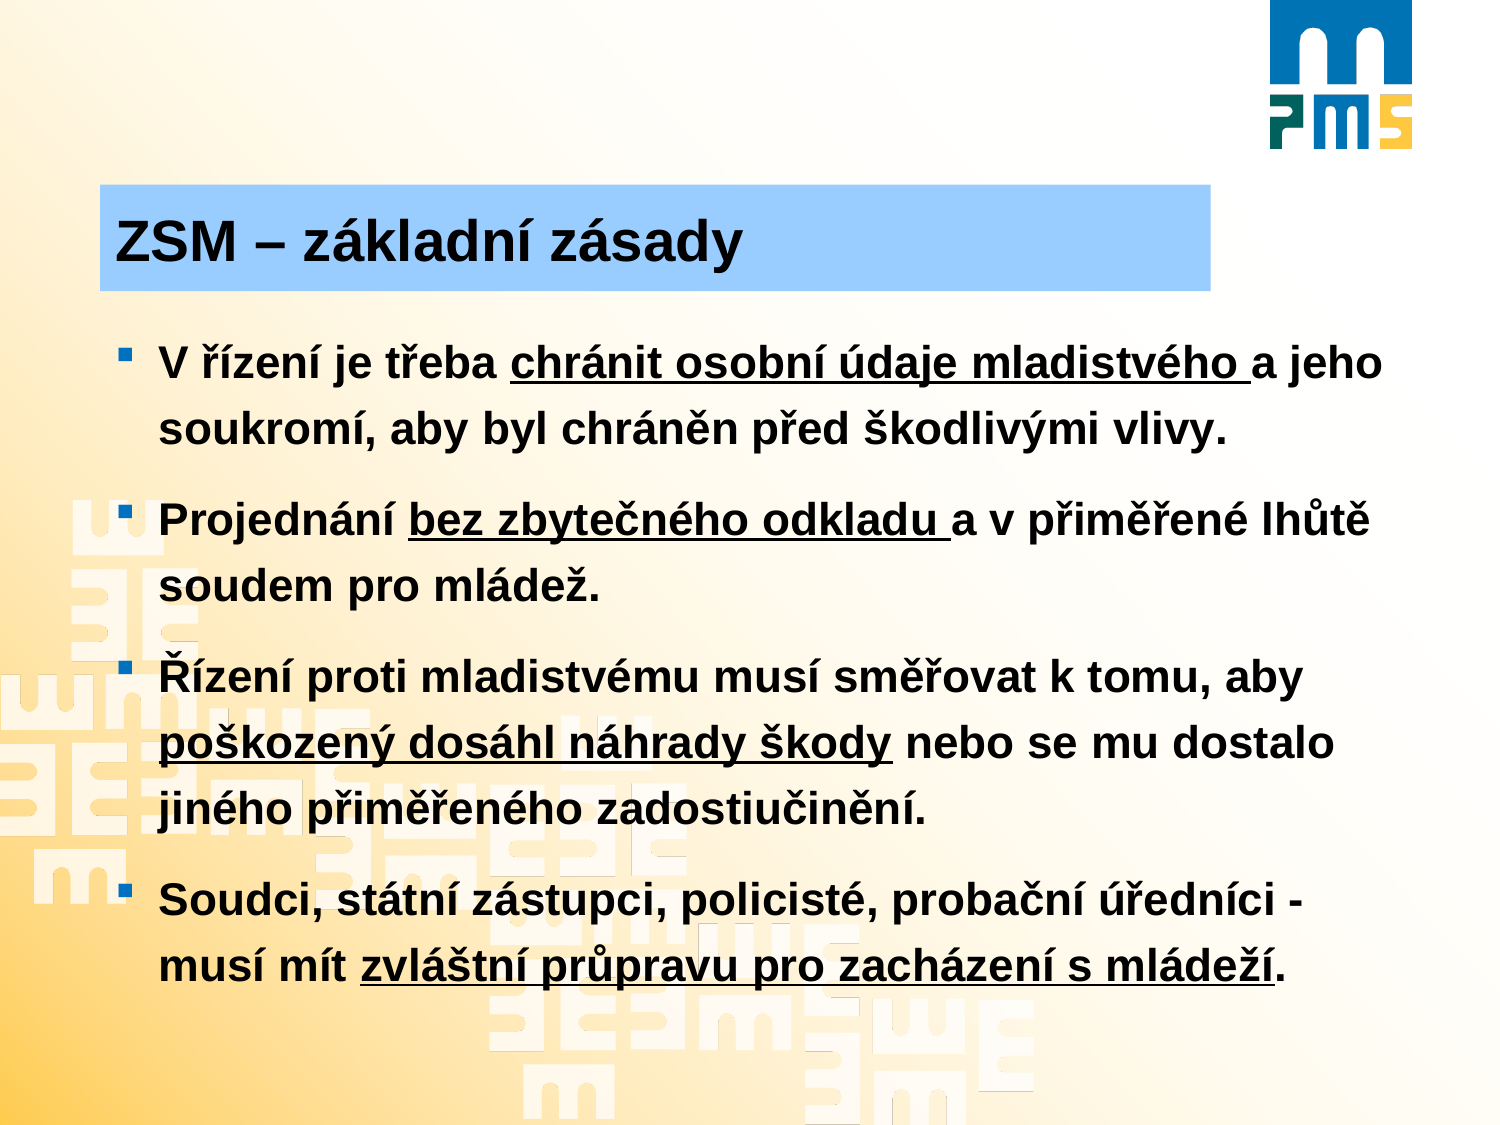

# ZSM – základní zásady
V řízení je třeba chránit osobní údaje mladistvého a jeho soukromí, aby byl chráněn před škodlivými vlivy.
Projednání bez zbytečného odkladu a v přiměřené lhůtě soudem pro mládež.
Řízení proti mladistvému musí směřovat k tomu, aby poškozený dosáhl náhrady škody nebo se mu dostalo jiného přiměřeného zadostiučinění.
Soudci, státní zástupci, policisté, probační úředníci - musí mít zvláštní průpravu pro zacházení s mládeží.